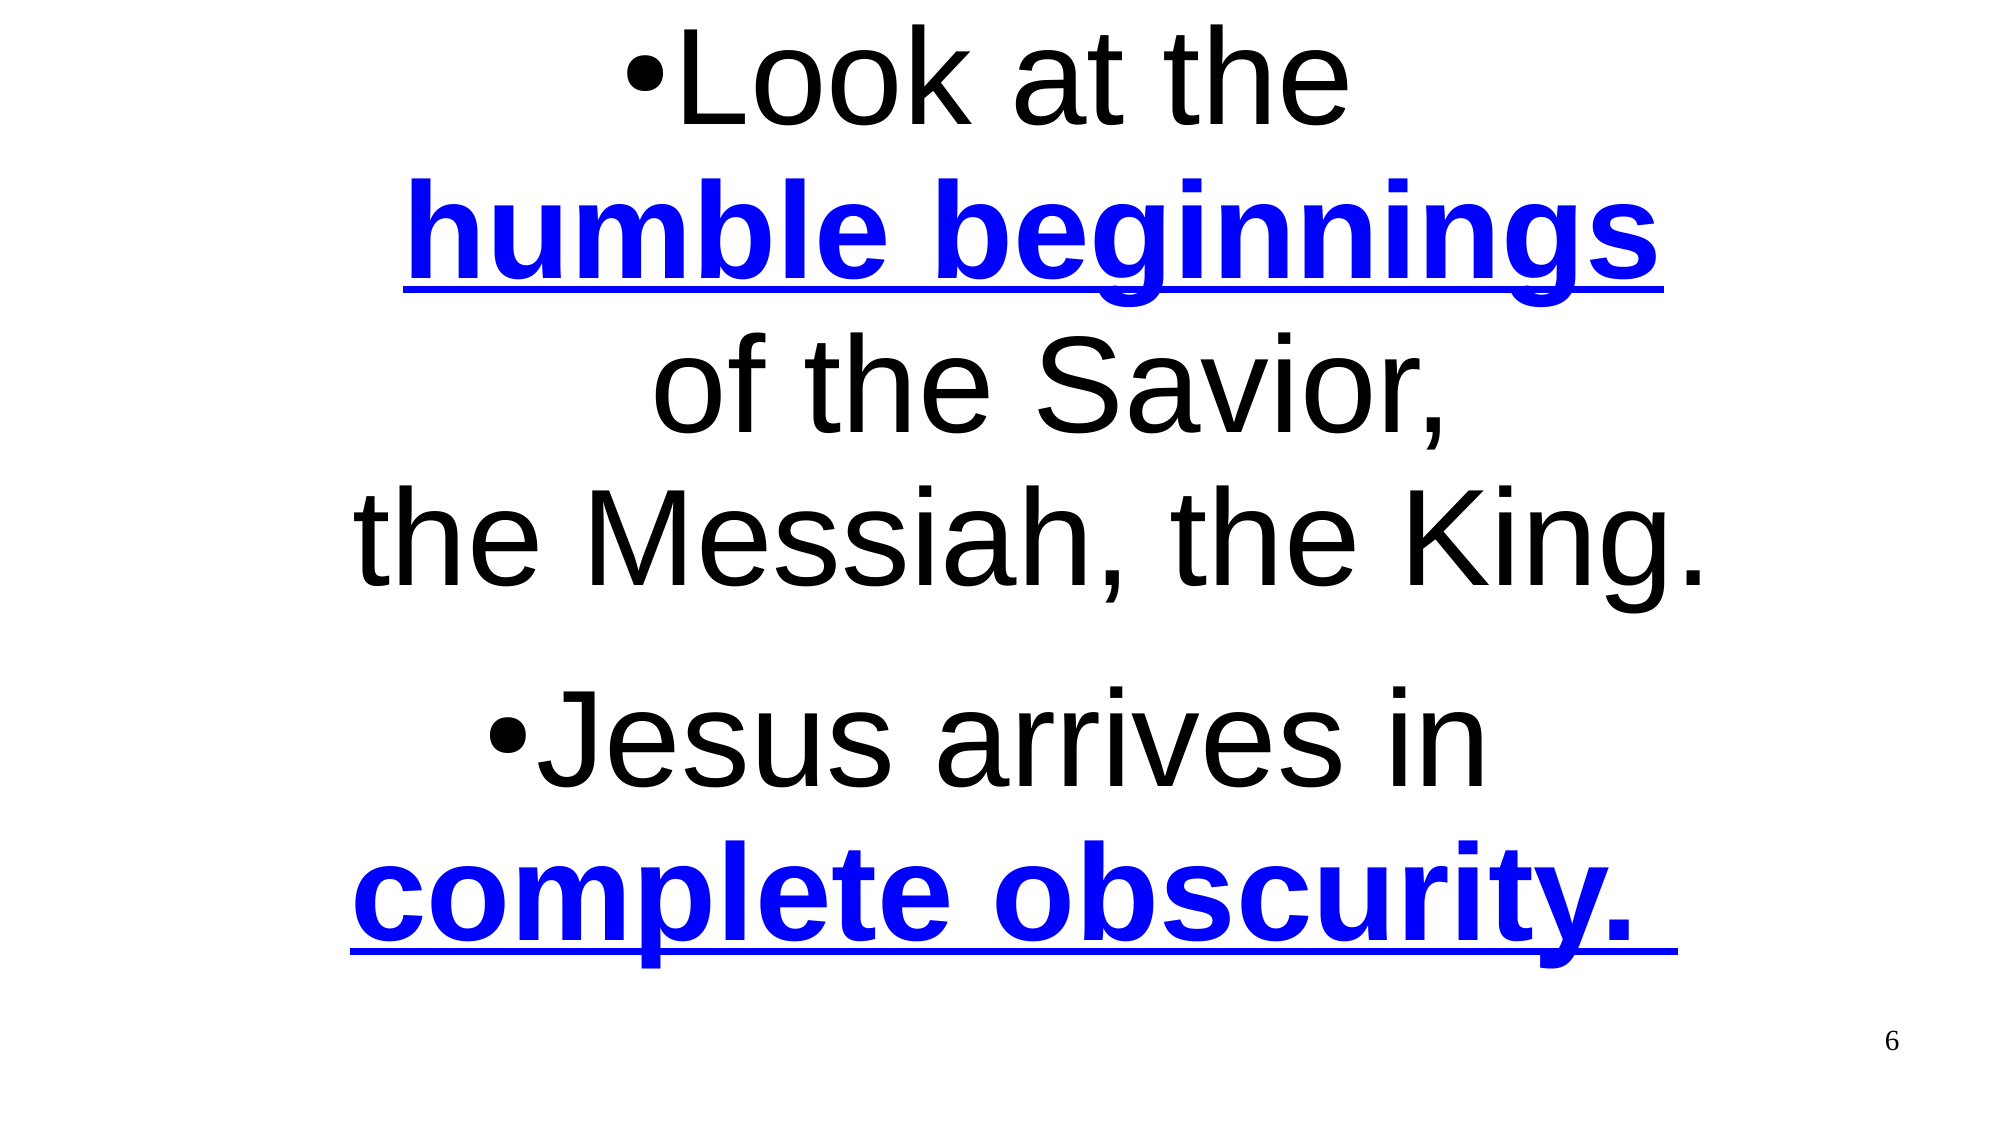

# Look at the humble beginnings of the Savior, the Messiah, the King.
Jesus arrives in
complete obscurity.
6